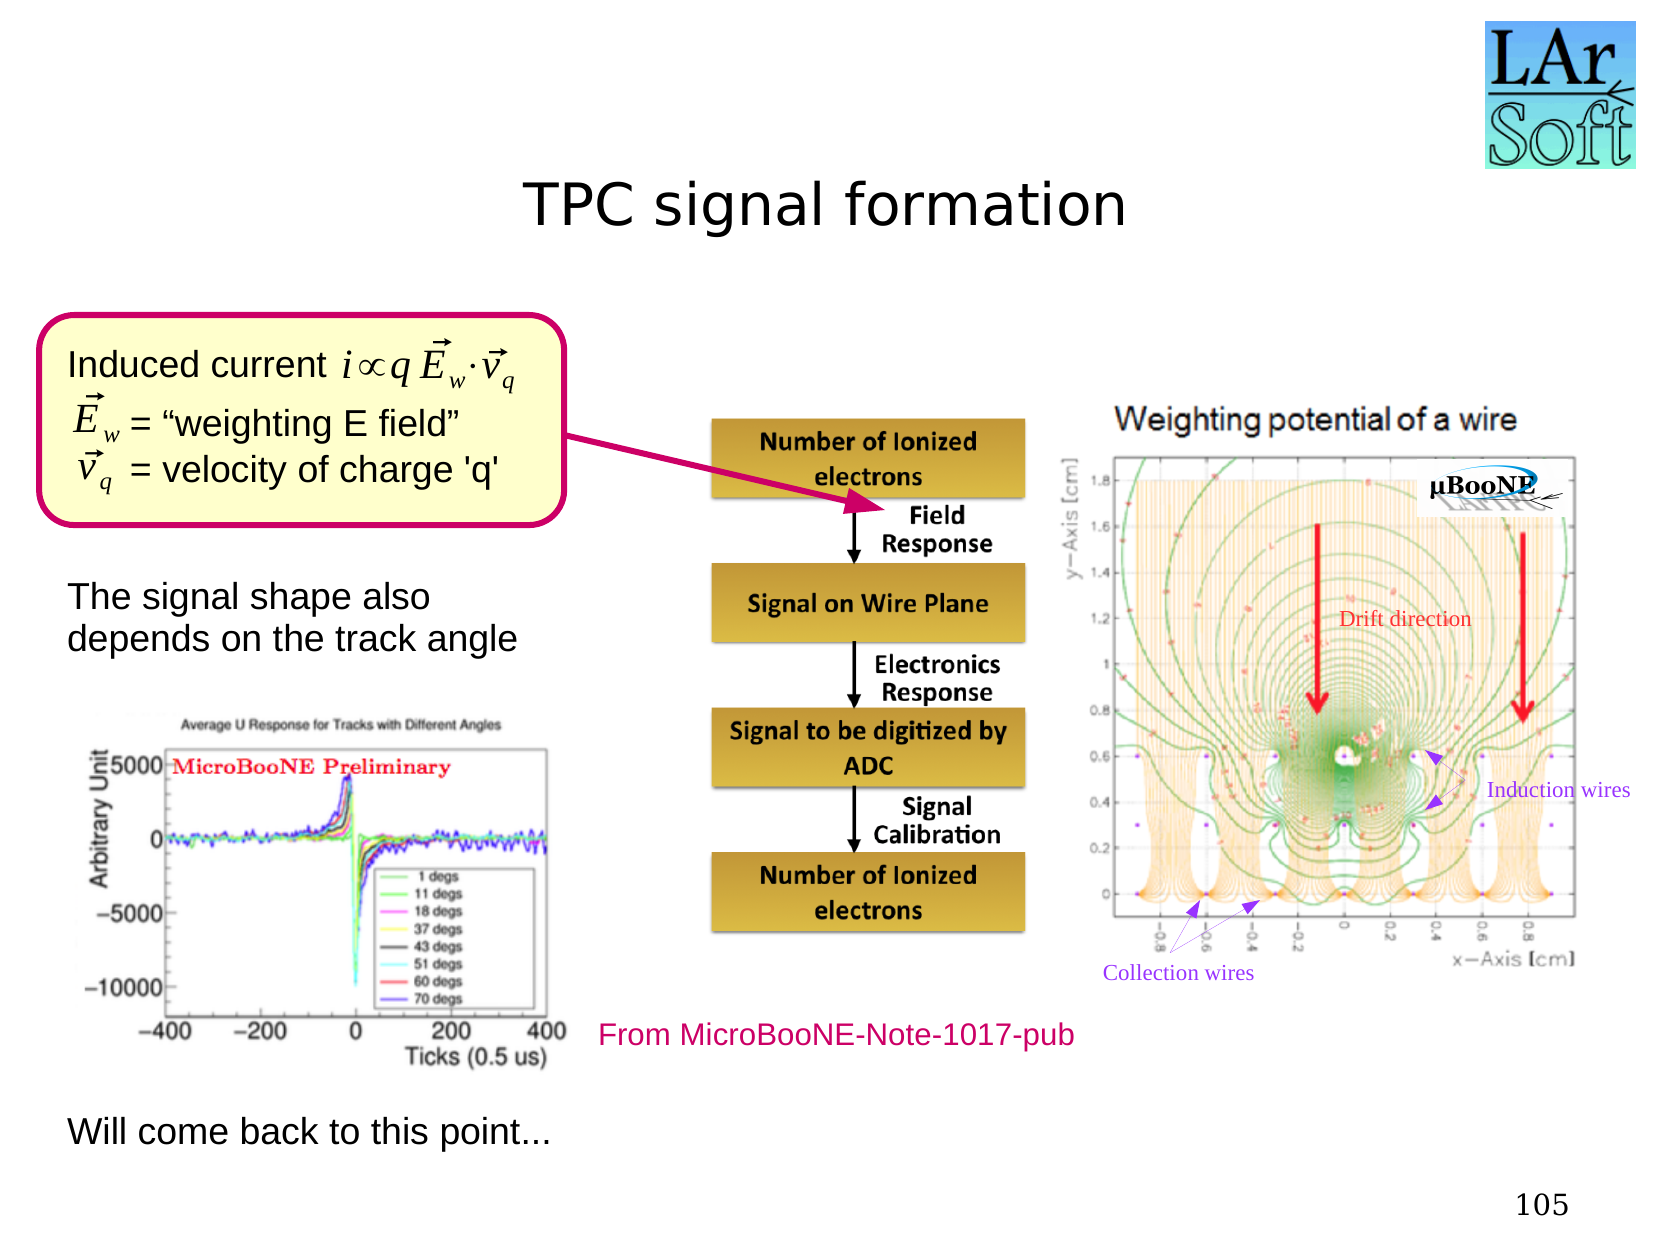

# TPC signal formation
Induced current
 = “weighting E field”
 = velocity of charge 'q'
The signal shape also depends on the track angle
Drift direction
Induction wires
Collection wires
From MicroBooNE-Note-1017-pub
Will come back to this point...
105